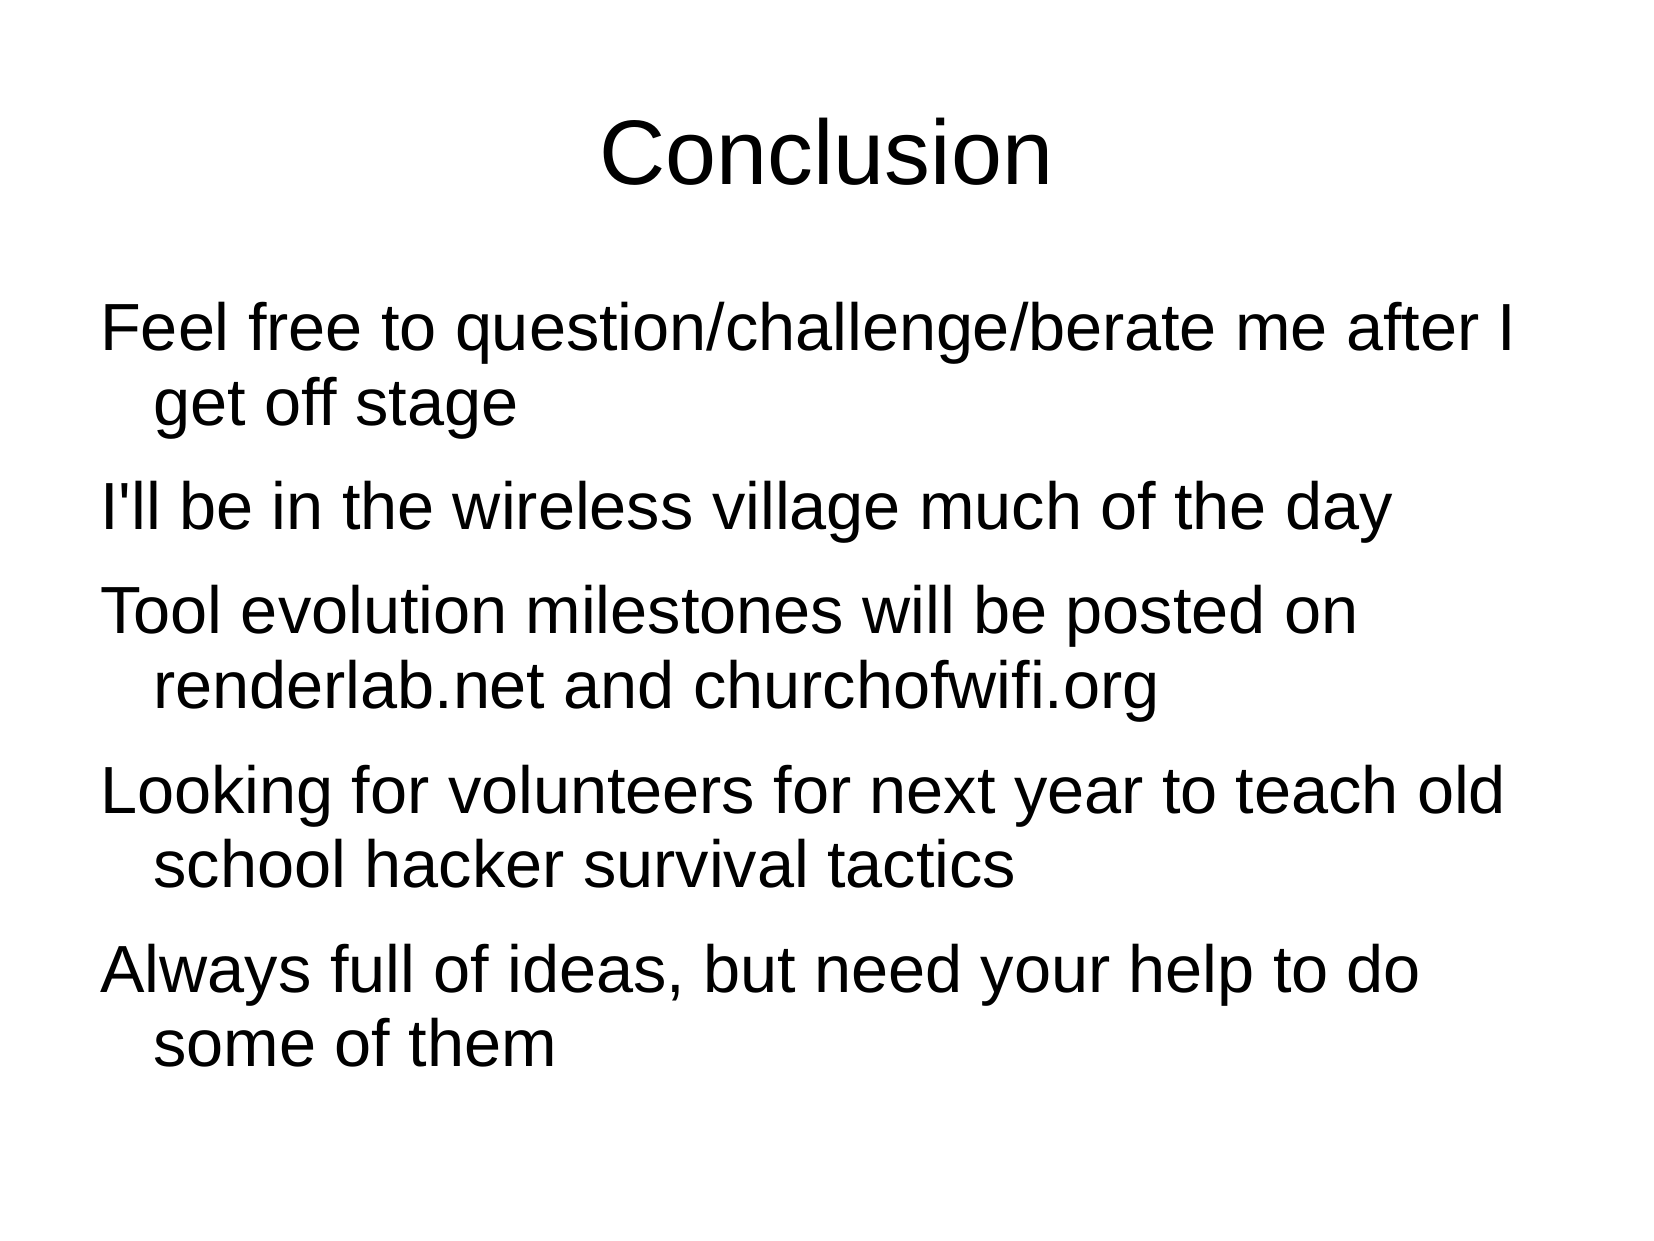

# Conclusion
Feel free to question/challenge/berate me after I get off stage
I'll be in the wireless village much of the day
Tool evolution milestones will be posted on renderlab.net and churchofwifi.org
Looking for volunteers for next year to teach old school hacker survival tactics
Always full of ideas, but need your help to do some of them